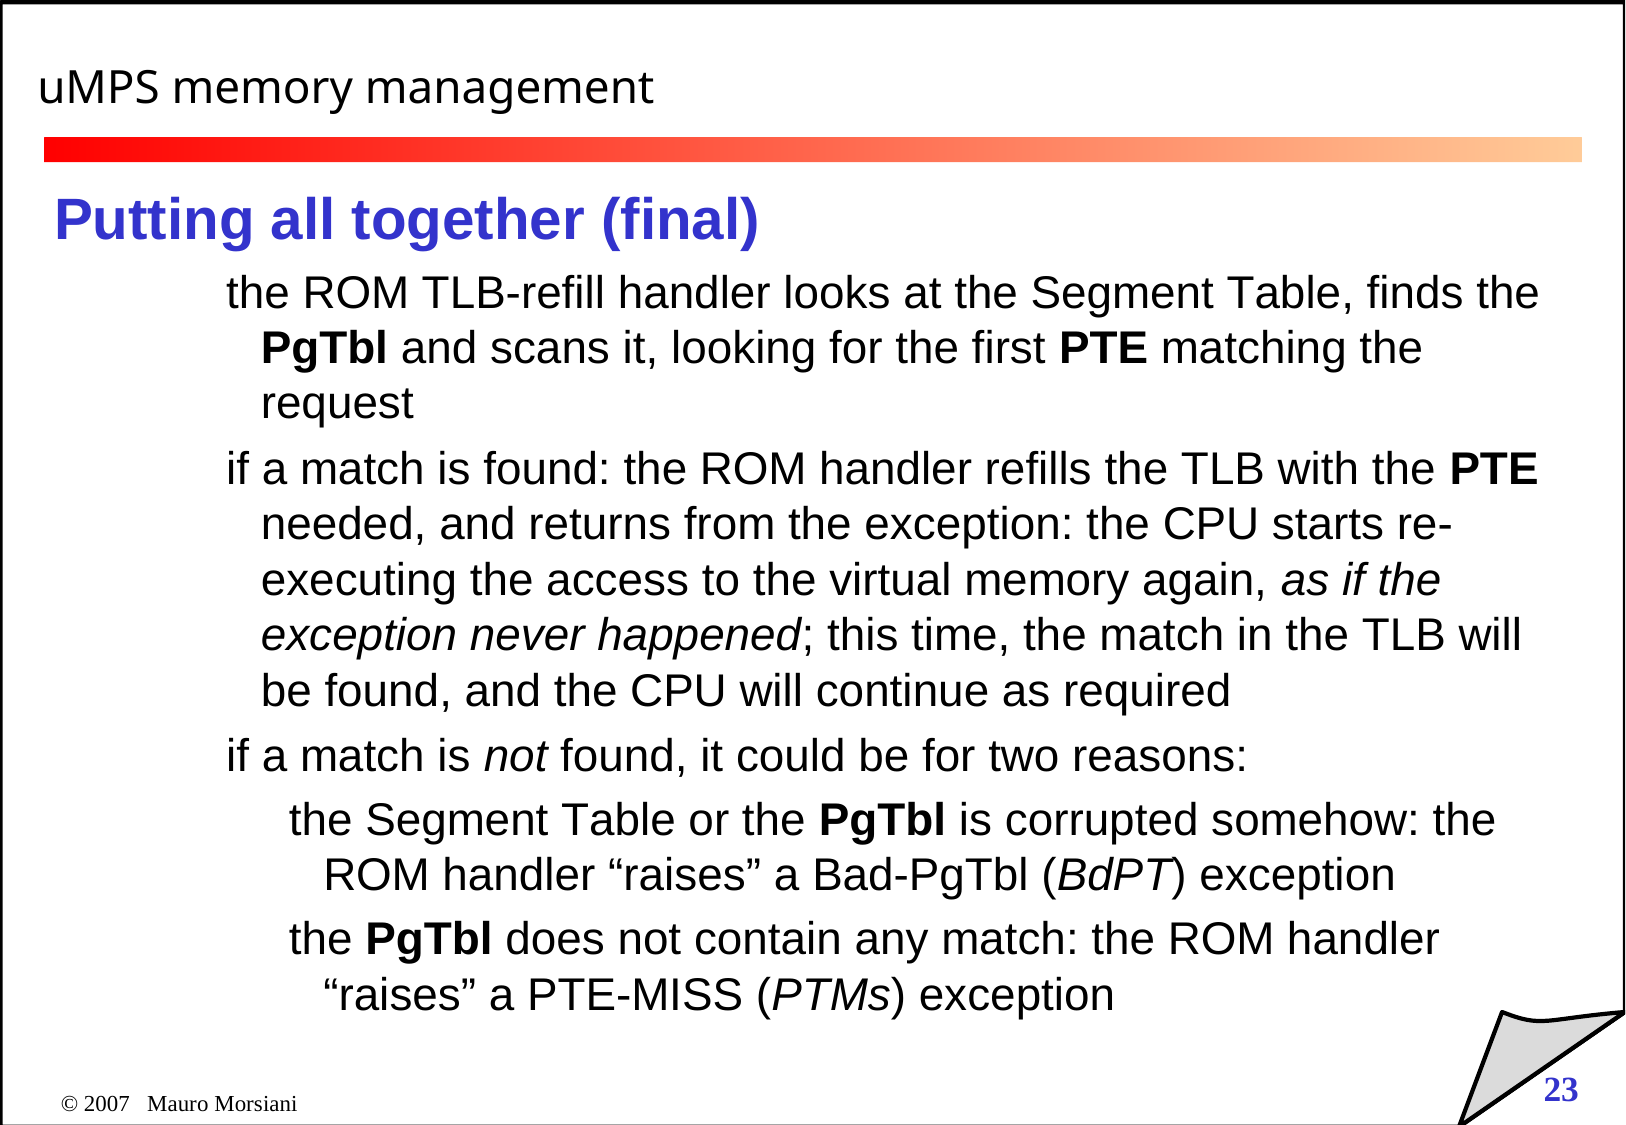

# uMPS memory management
Putting all together (final)
the ROM TLB-refill handler looks at the Segment Table, finds the PgTbl and scans it, looking for the first PTE matching the request
if a match is found: the ROM handler refills the TLB with the PTE needed, and returns from the exception: the CPU starts re-executing the access to the virtual memory again, as if the exception never happened; this time, the match in the TLB will be found, and the CPU will continue as required
if a match is not found, it could be for two reasons:
the Segment Table or the PgTbl is corrupted somehow: the ROM handler “raises” a Bad-PgTbl (BdPT) exception
the PgTbl does not contain any match: the ROM handler “raises” a PTE-MISS (PTMs) exception